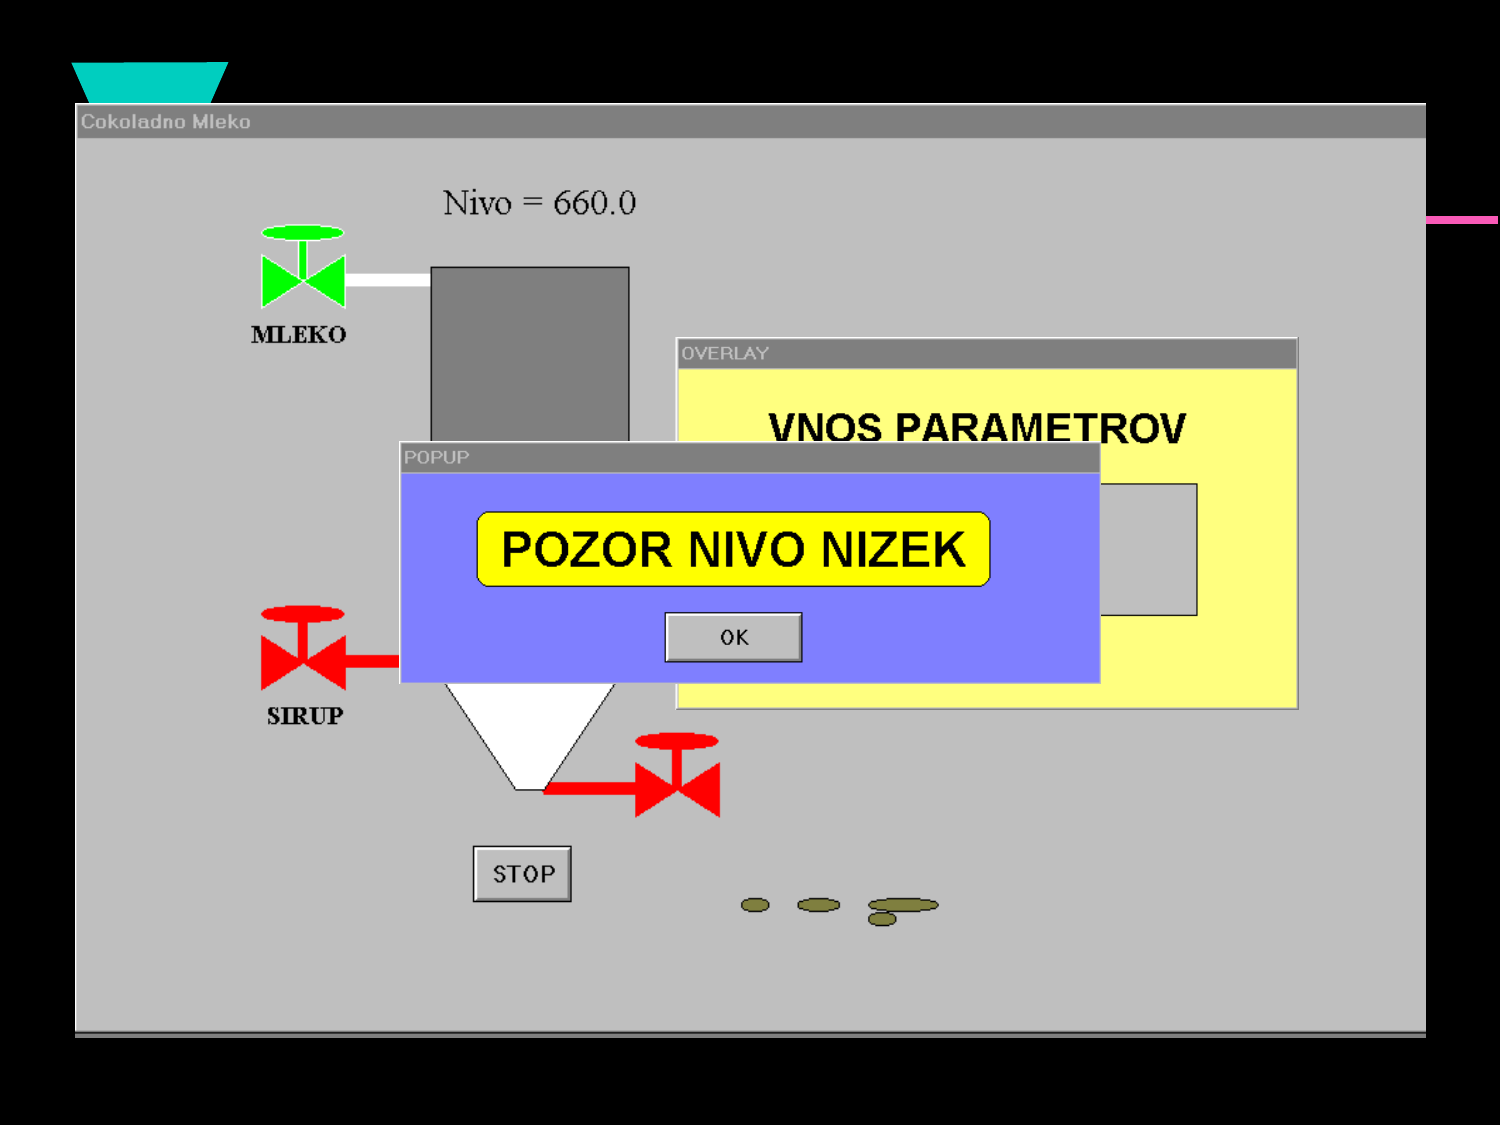

# Okna InTouch aplikacije
Tipi oken:
Replace: Avtomatsko zapre vsa okna, ki jih prekriva (običajen tip oken)
Overlay: Se pojavi na vrhu ostalih oken (ne zapre oken, ki jih prekriva)
Popup: Podobno kot Overlay, le da ostane vedno na vrhu, tudi če kliknemo na drugo okno
RVP2
Orodja - Razvojno okolje (Window Maker)
7